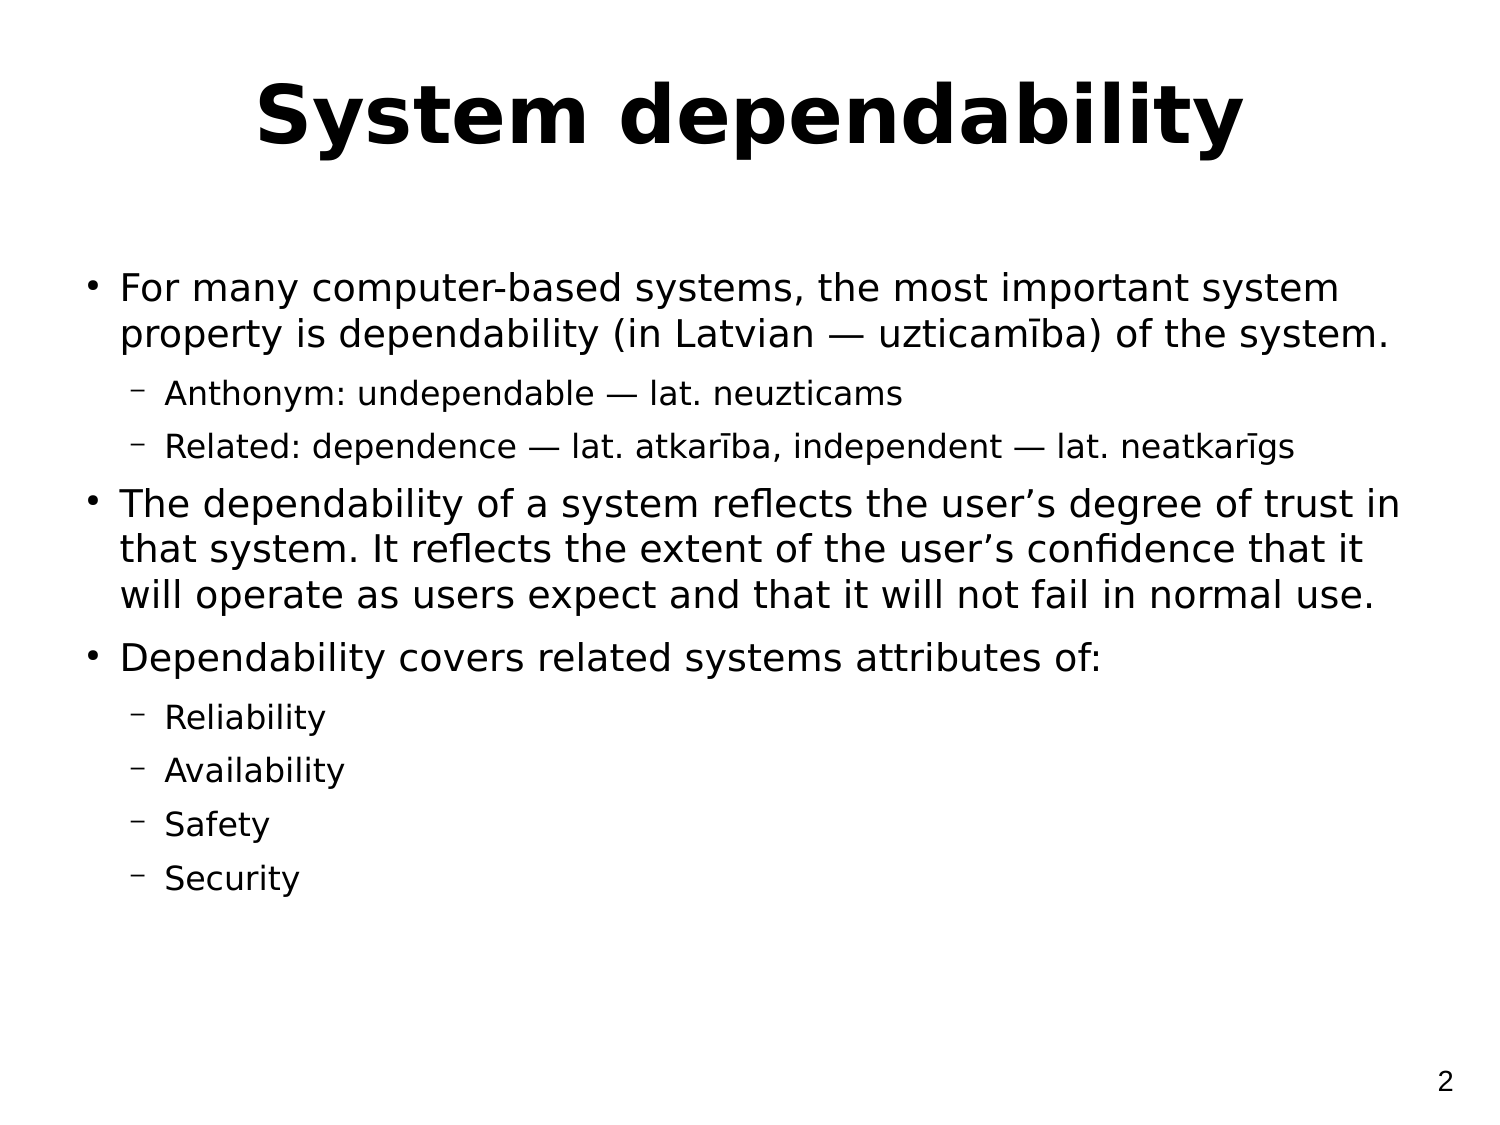

# System dependability
For many computer-based systems, the most important system property is dependability (in Latvian — uzticamība) of the system.
Anthonym: undependable — lat. neuzticams
Related: dependence — lat. atkarība, independent — lat. neatkarīgs
The dependability of a system reflects the user’s degree of trust in that system. It reflects the extent of the user’s confidence that it will operate as users expect and that it will not fail in normal use.
Dependability covers related systems attributes of:
Reliability
Availability
Safety
Security